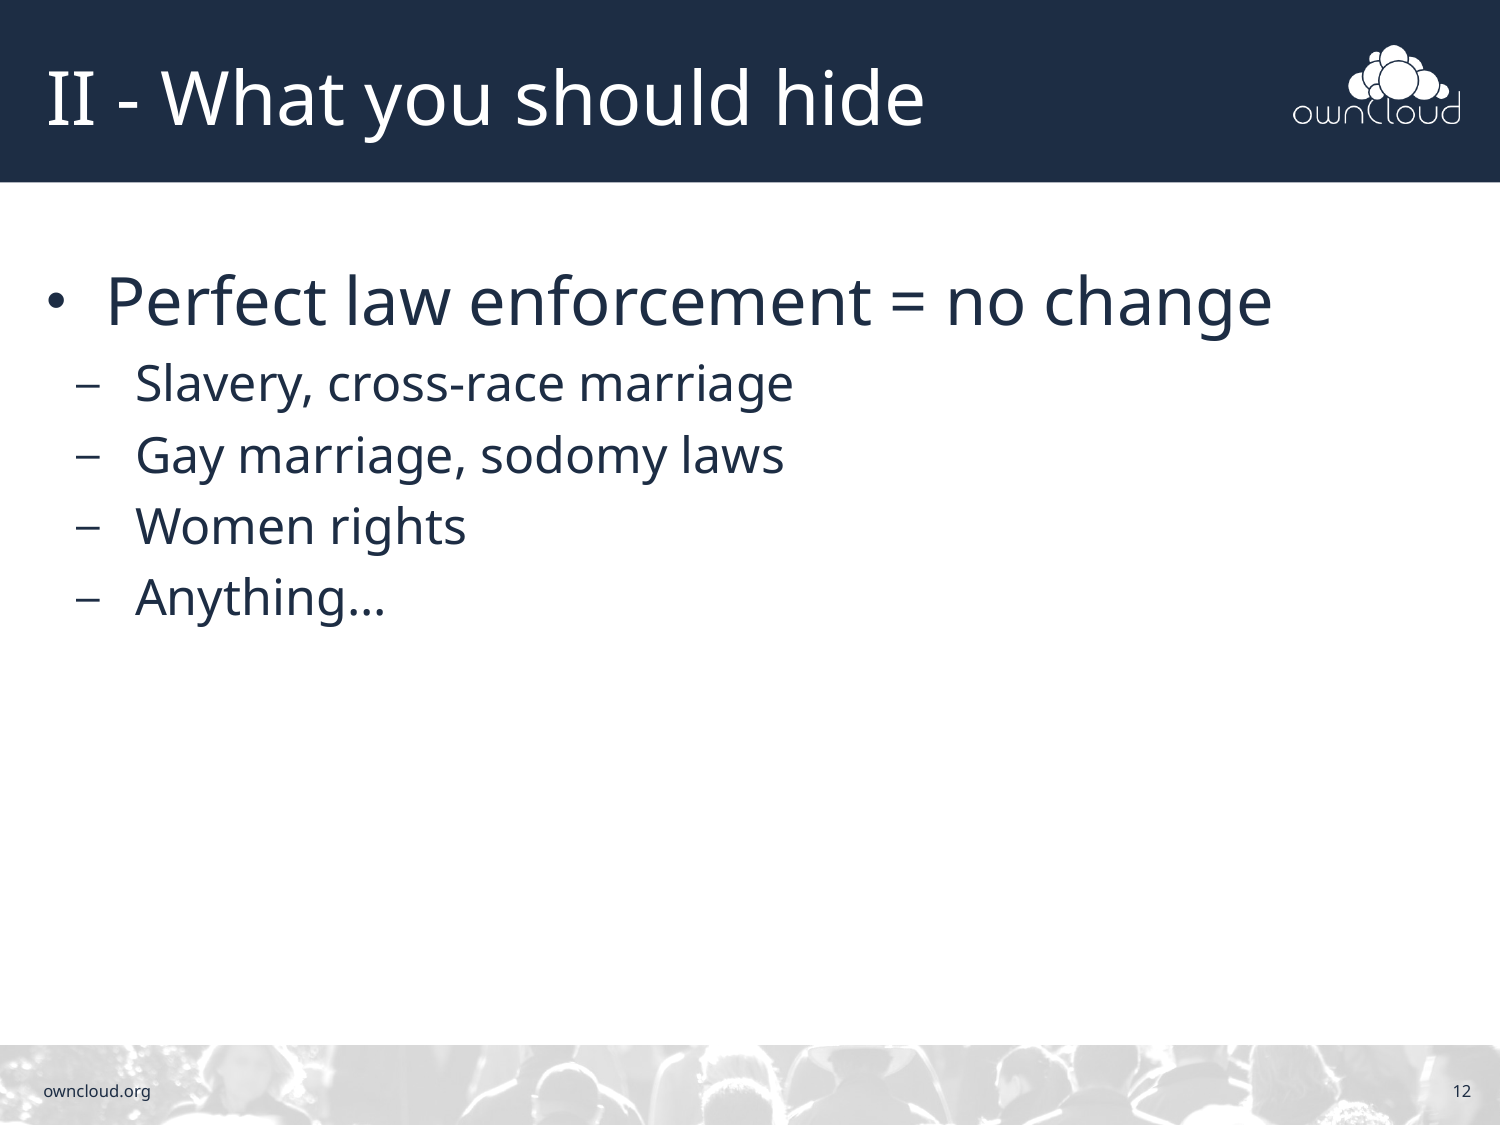

# II - What you should hide
Perfect law enforcement = no change
Slavery, cross-race marriage
Gay marriage, sodomy laws
Women rights
Anything...